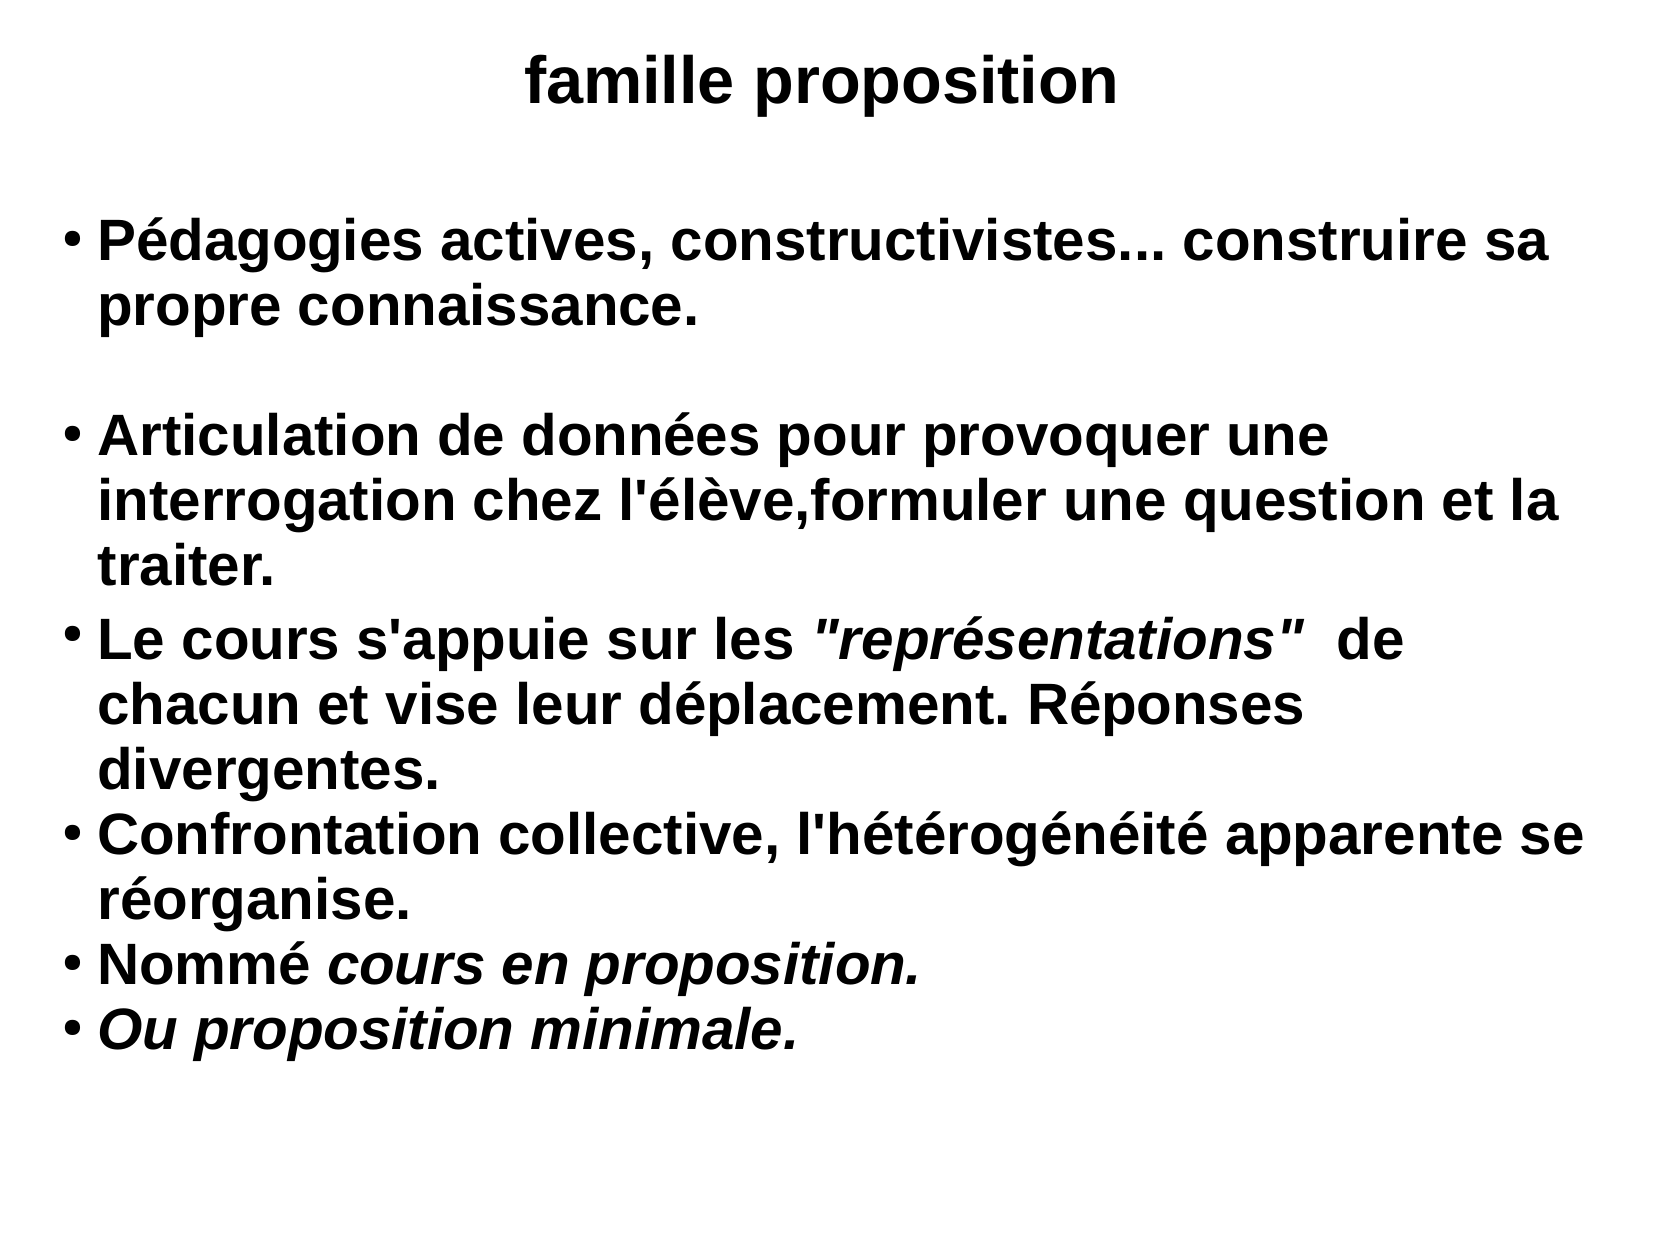

famille proposition
Pédagogies actives, constructivistes... construire sa propre connaissance.
Articulation de données pour provoquer une interrogation chez l'élève,formuler une question et la traiter.
Le cours s'appuie sur les "représentations" de chacun et vise leur déplacement. Réponses divergentes.
Confrontation collective, l'hétérogénéité apparente se réorganise.
Nommé cours en proposition.
Ou proposition minimale.